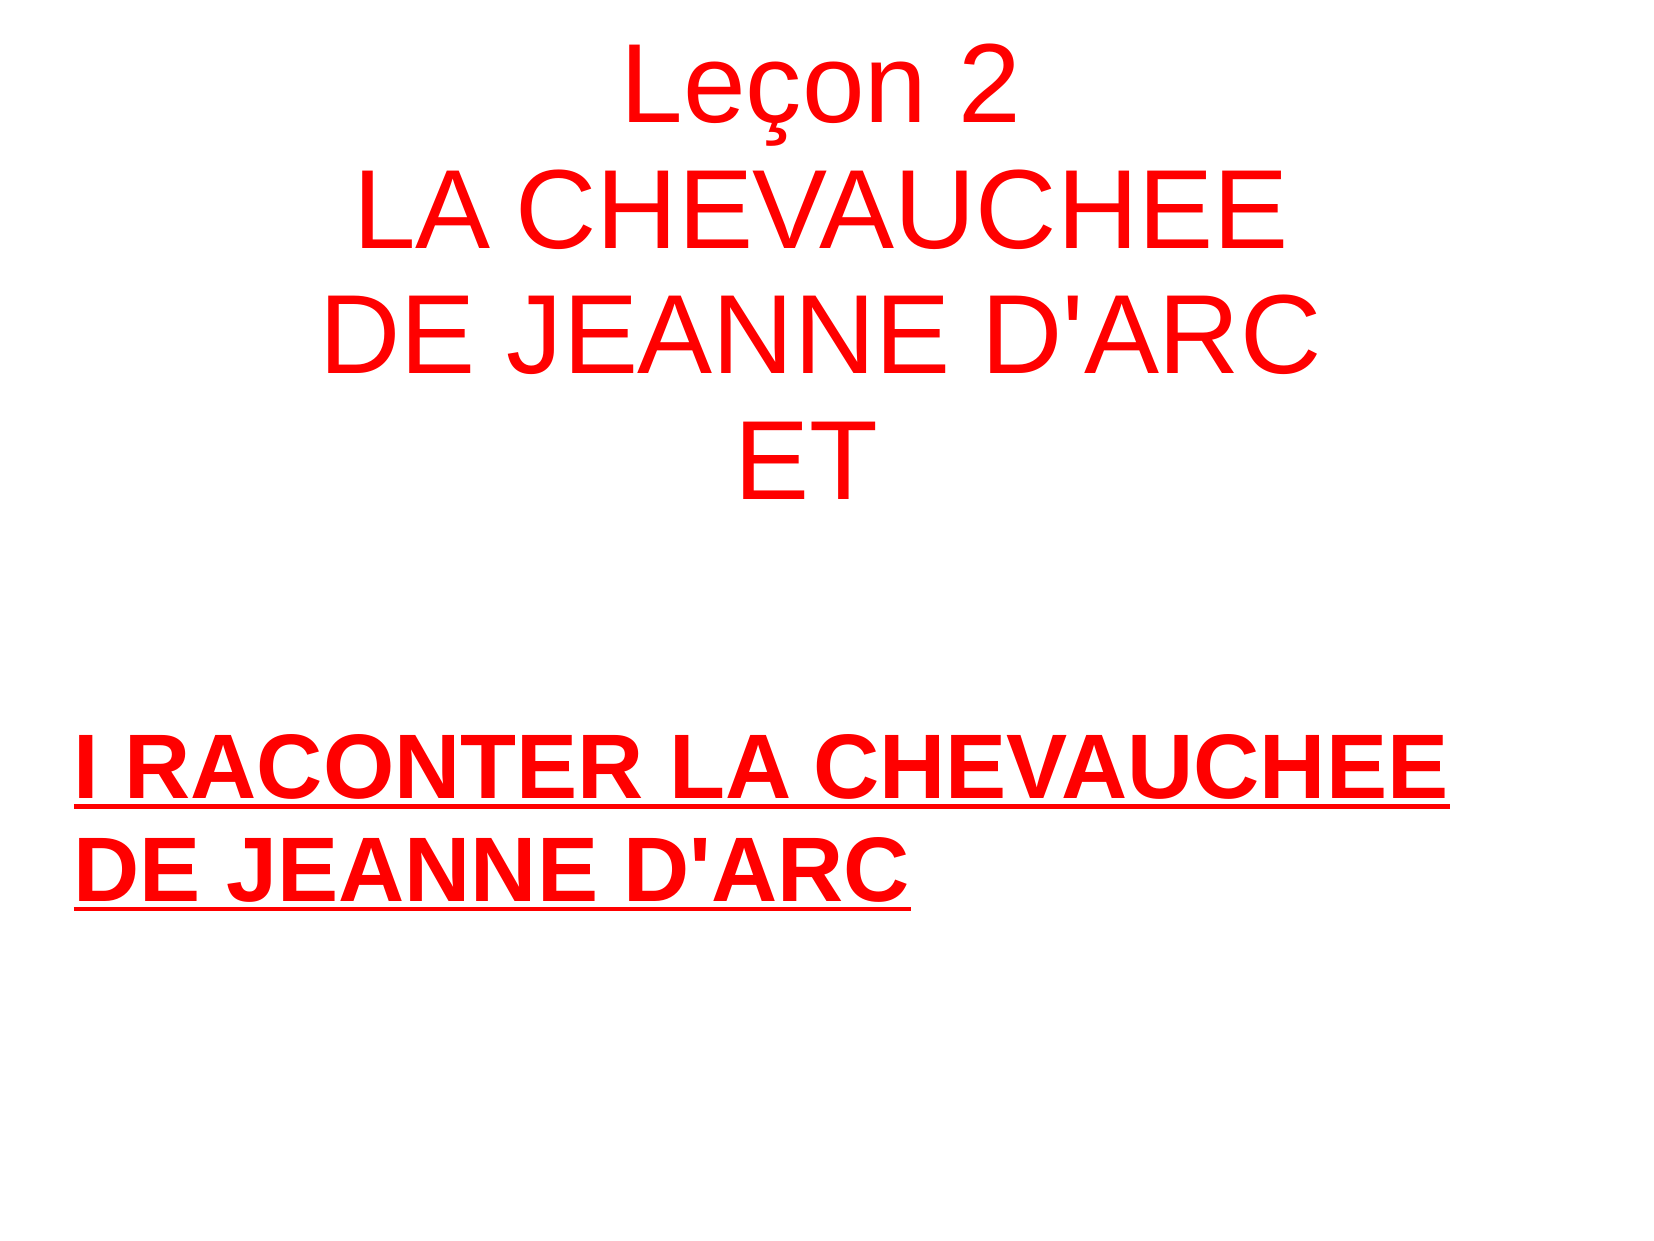

# Leçon 2 LA CHEVAUCHEE DE JEANNE D'ARC ET
I RACONTER LA CHEVAUCHEE DE JEANNE D'ARC